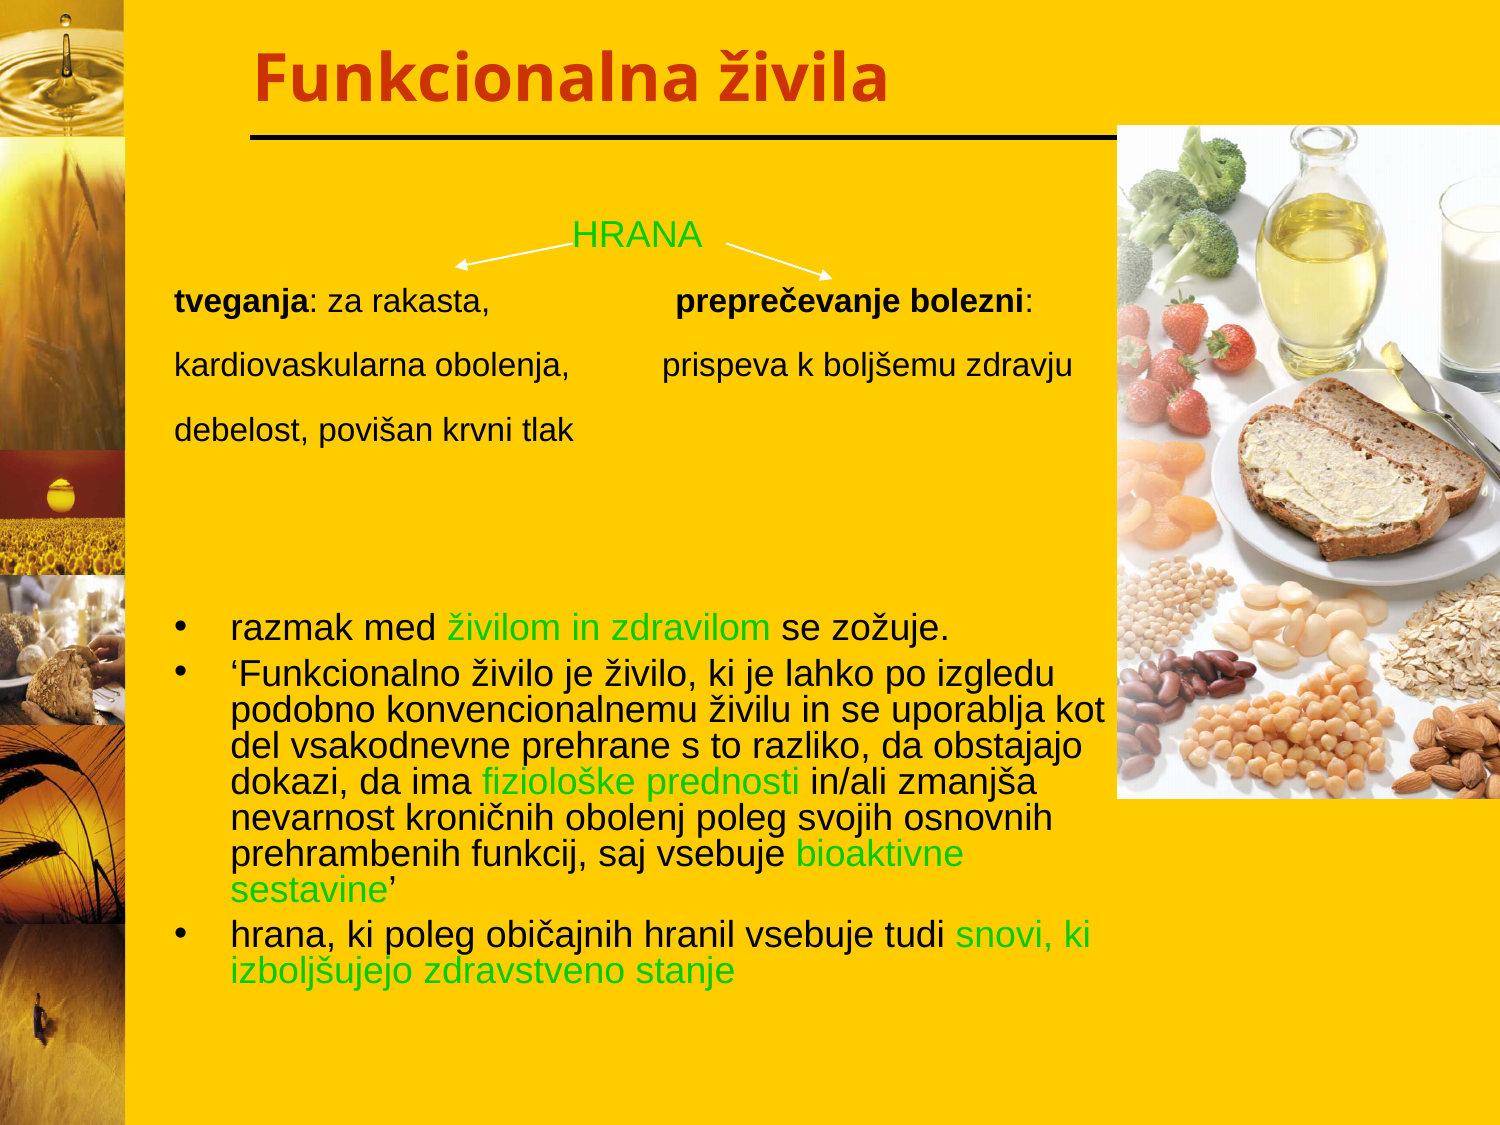

# Funkcionalna živila
 HRANA
tveganja: za rakasta, preprečevanje bolezni:
kardiovaskularna obolenja, prispeva k boljšemu zdravju
debelost, povišan krvni tlak
razmak med živilom in zdravilom se zožuje.
‘Funkcionalno živilo je živilo, ki je lahko po izgledu podobno konvencionalnemu živilu in se uporablja kot del vsakodnevne prehrane s to razliko, da obstajajo dokazi, da ima fiziološke prednosti in/ali zmanjša nevarnost kroničnih obolenj poleg svojih osnovnih prehrambenih funkcij, saj vsebuje bioaktivne sestavine’
hrana, ki poleg običajnih hranil vsebuje tudi snovi, ki izboljšujejo zdravstveno stanje